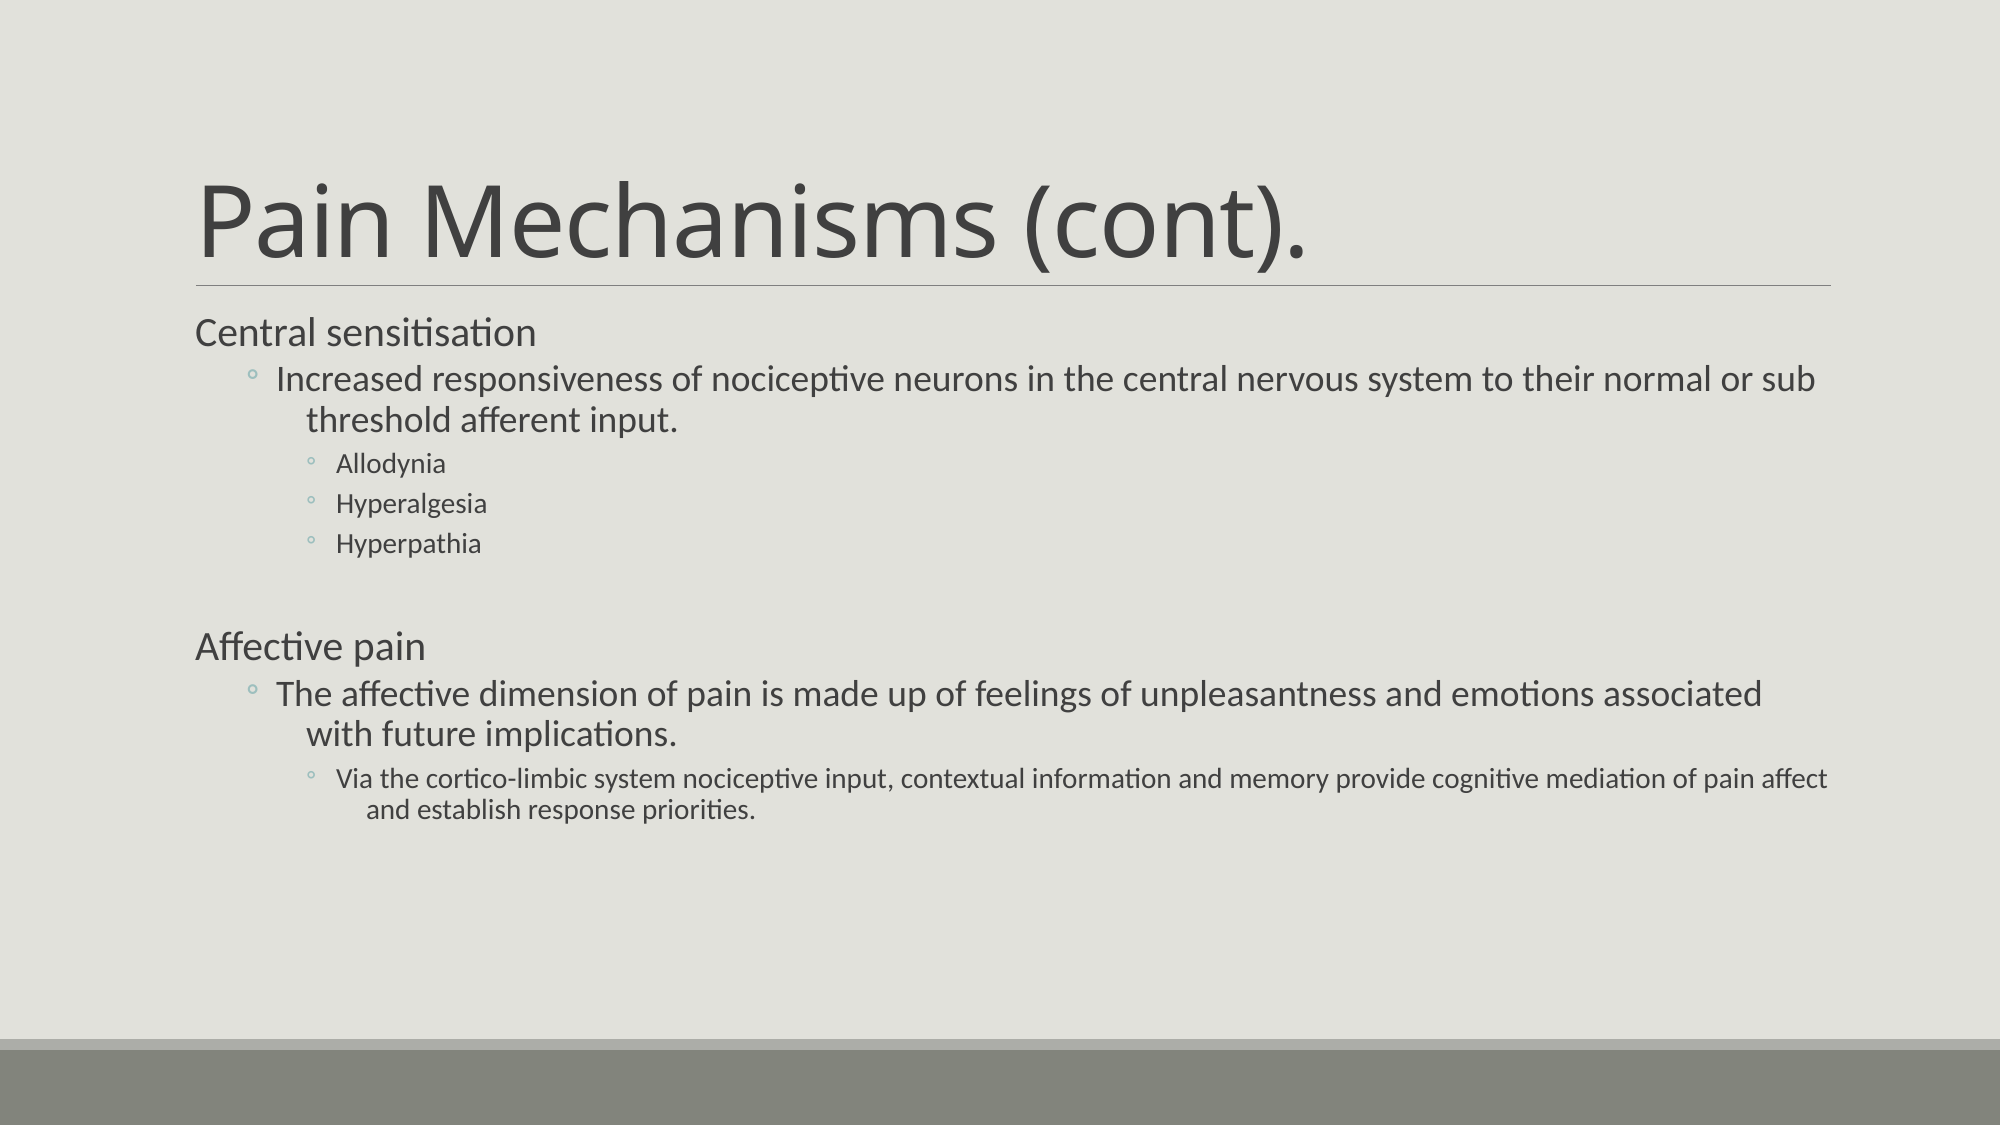

# Pain Mechanisms (cont).
Central sensitisation
Increased responsiveness of nociceptive neurons in the central nervous system to their normal or sub threshold afferent input.
Allodynia
Hyperalgesia
Hyperpathia
Affective pain
The affective dimension of pain is made up of feelings of unpleasantness and emotions associated with future implications.
Via the cortico-limbic system nociceptive input, contextual information and memory provide cognitive mediation of pain affect and establish response priorities.